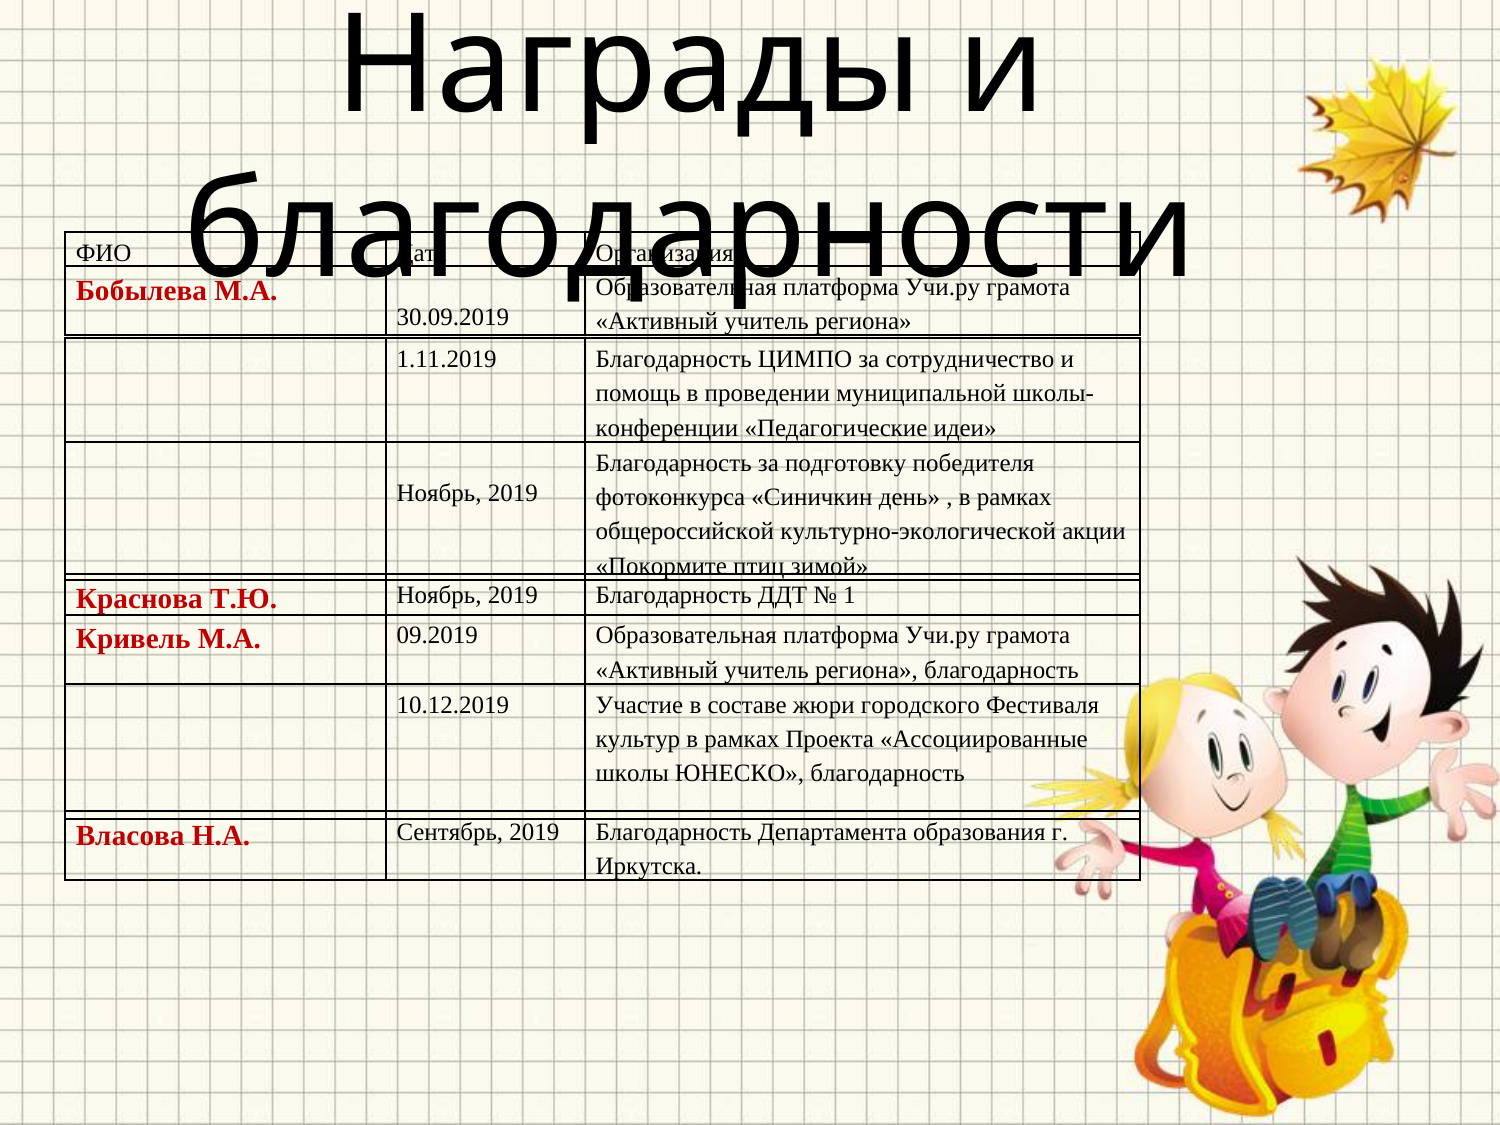

# Награды и благодарности
ФИО
Дата
Организация
Бобылева М.А.
30.09.2019
Образовательная платформа Учи.ру грамота «Активный учитель региона»
1.11.2019
Благодарность ЦИМПО за сотрудничество и помощь в проведении муниципальной школы-конференции «Педагогические идеи»
Ноябрь, 2019
Благодарность за подготовку победителя фотоконкурса «Синичкин день» , в рамках общероссийской культурно-экологической акции «Покормите птиц зимой»
Краснова Т.Ю.
Ноябрь, 2019
Благодарность ДДТ № 1
Кривель М.А.
09.2019
Образовательная платформа Учи.ру грамота «Активный учитель региона», благодарность
10.12.2019
Участие в составе жюри городского Фестиваля культур в рамках Проекта «Ассоциированные школы ЮНЕСКО», благодарность
Власова Н.А.
Сентябрь, 2019
Благодарность Департамента образования г. Иркутска.